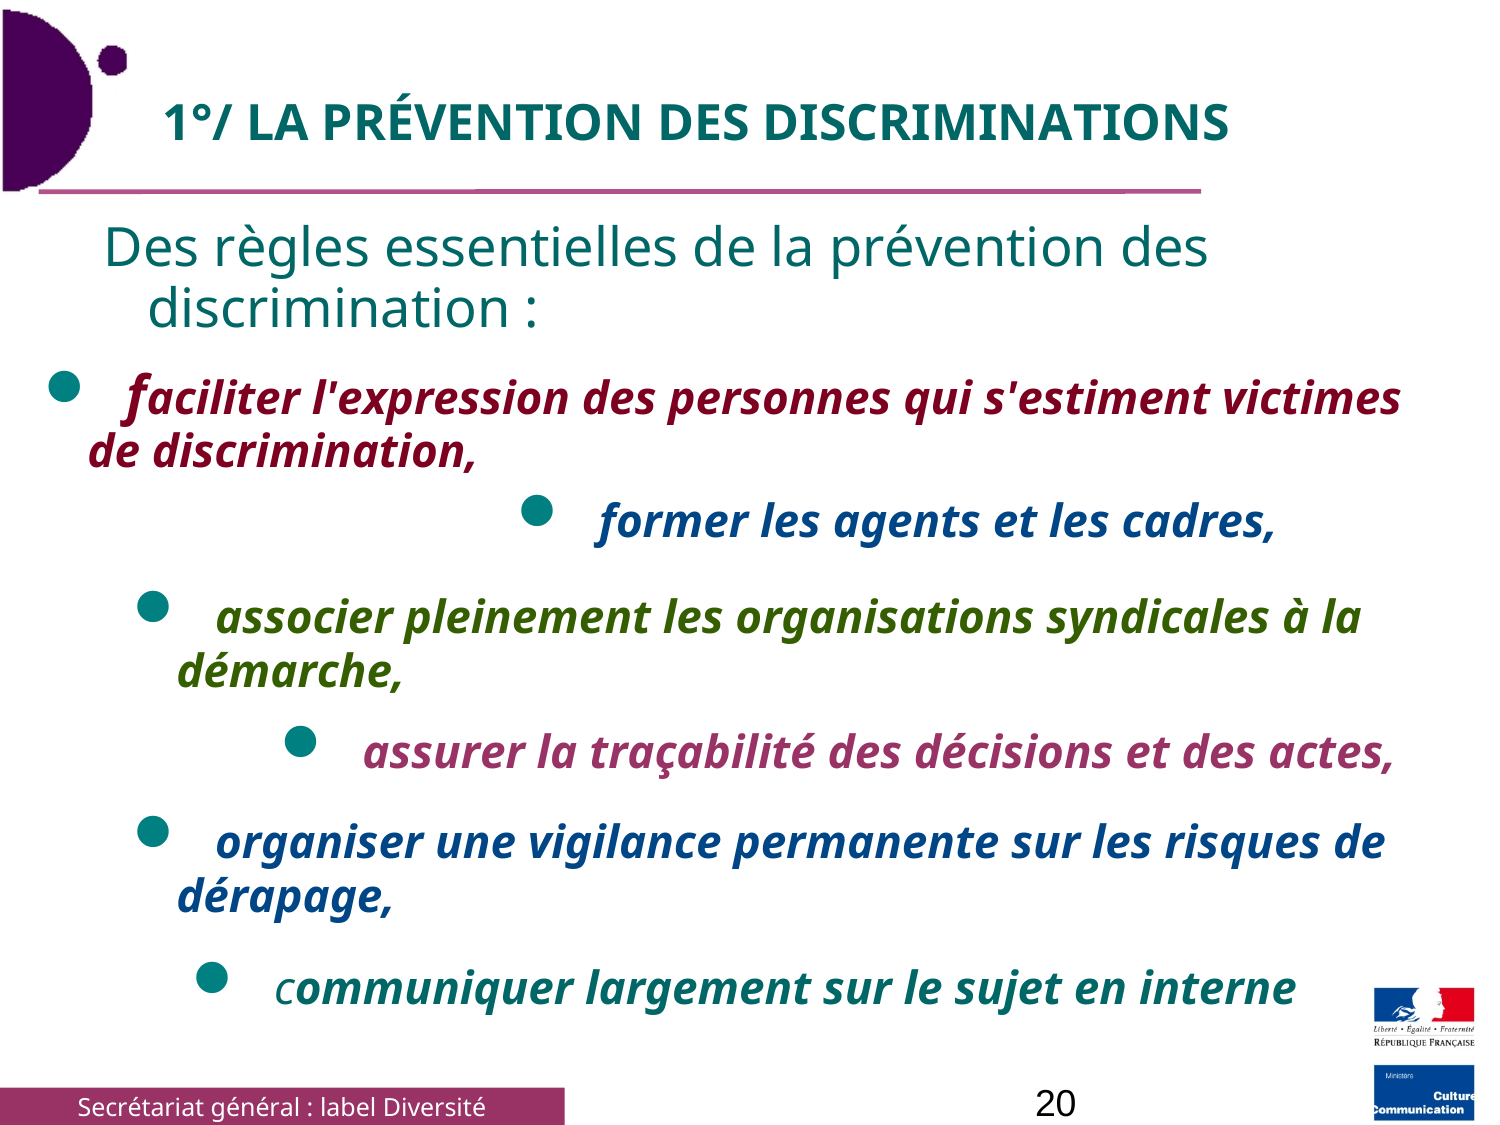

1°/ LA PRÉVENTION DES DISCRIMINATIONS
Des règles essentielles de la prévention des discrimination :
 faciliter l'expression des personnes qui s'estiment victimes de discrimination,
 former les agents et les cadres,
 associer pleinement les organisations syndicales à la démarche,
 assurer la traçabilité des décisions et des actes,
 organiser une vigilance permanente sur les risques de dérapage,
 communiquer largement sur le sujet en interne